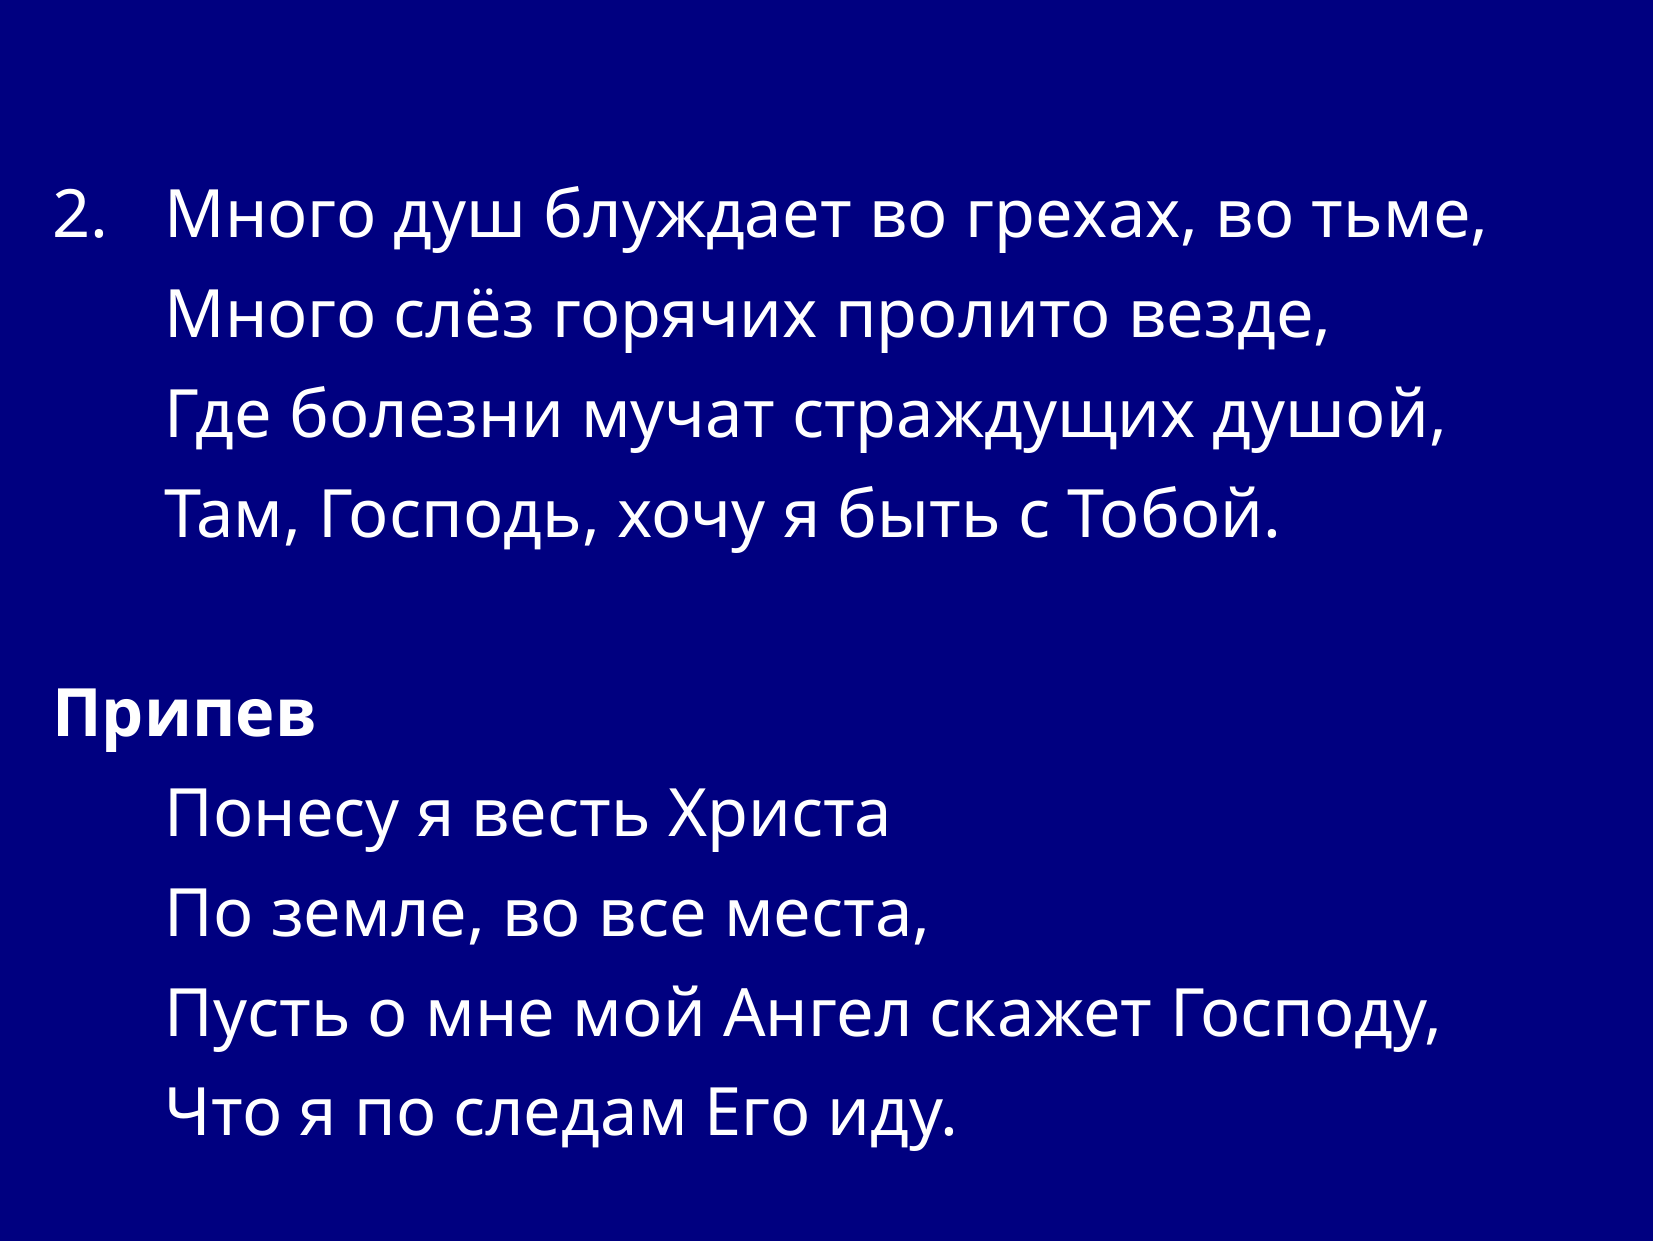

2.	Много душ блуждает во грехах, во тьме,
	Много слёз горячих пролито везде,
	Где болезни мучат страждущих душой,
	Там, Господь, хочу я быть с Тобой.
Припев
	Понесу я весть Христа
	По земле, во все места,
	Пусть о мне мой Ангел скажет Господу,
	Что я по следам Его иду.